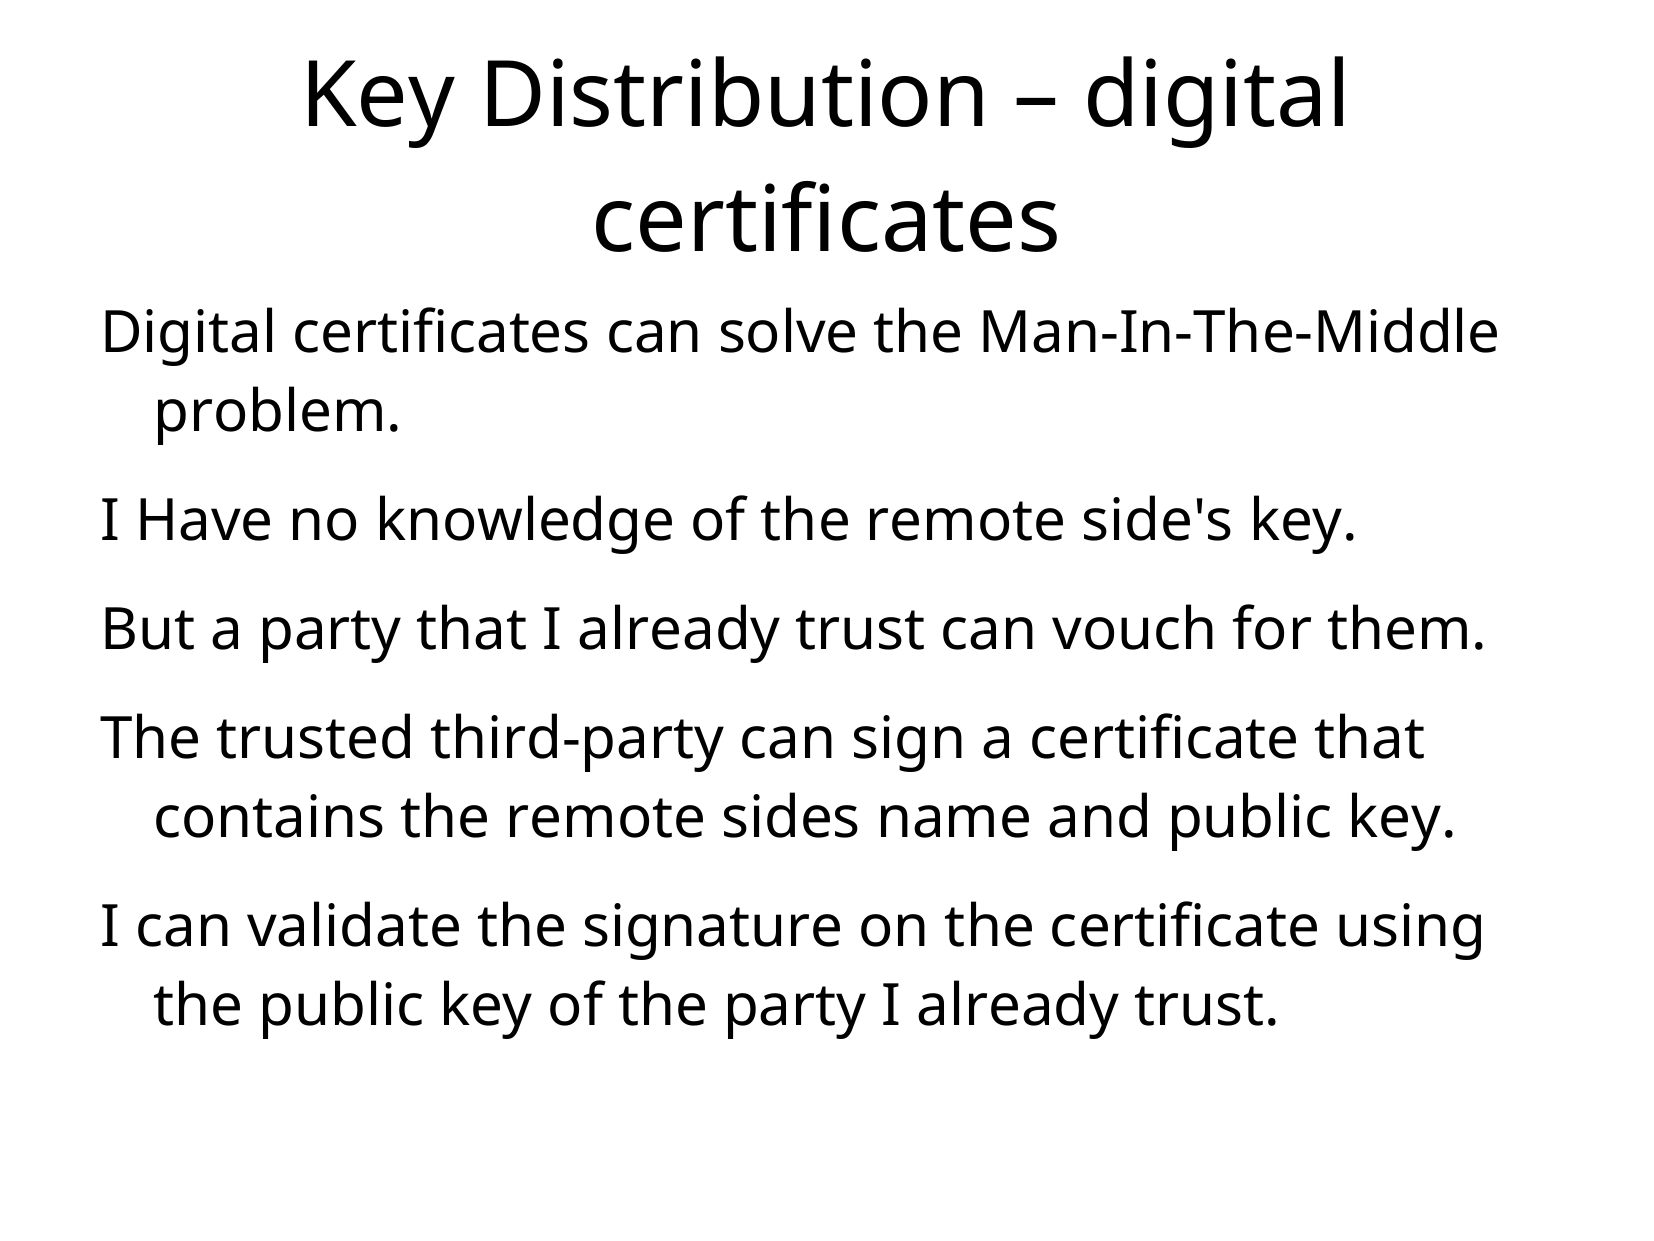

# Key Distribution – digital certificates
Digital certificates can solve the Man-In-The-Middle problem.
I Have no knowledge of the remote side's key.
But a party that I already trust can vouch for them.
The trusted third-party can sign a certificate that contains the remote sides name and public key.
I can validate the signature on the certificate using the public key of the party I already trust.